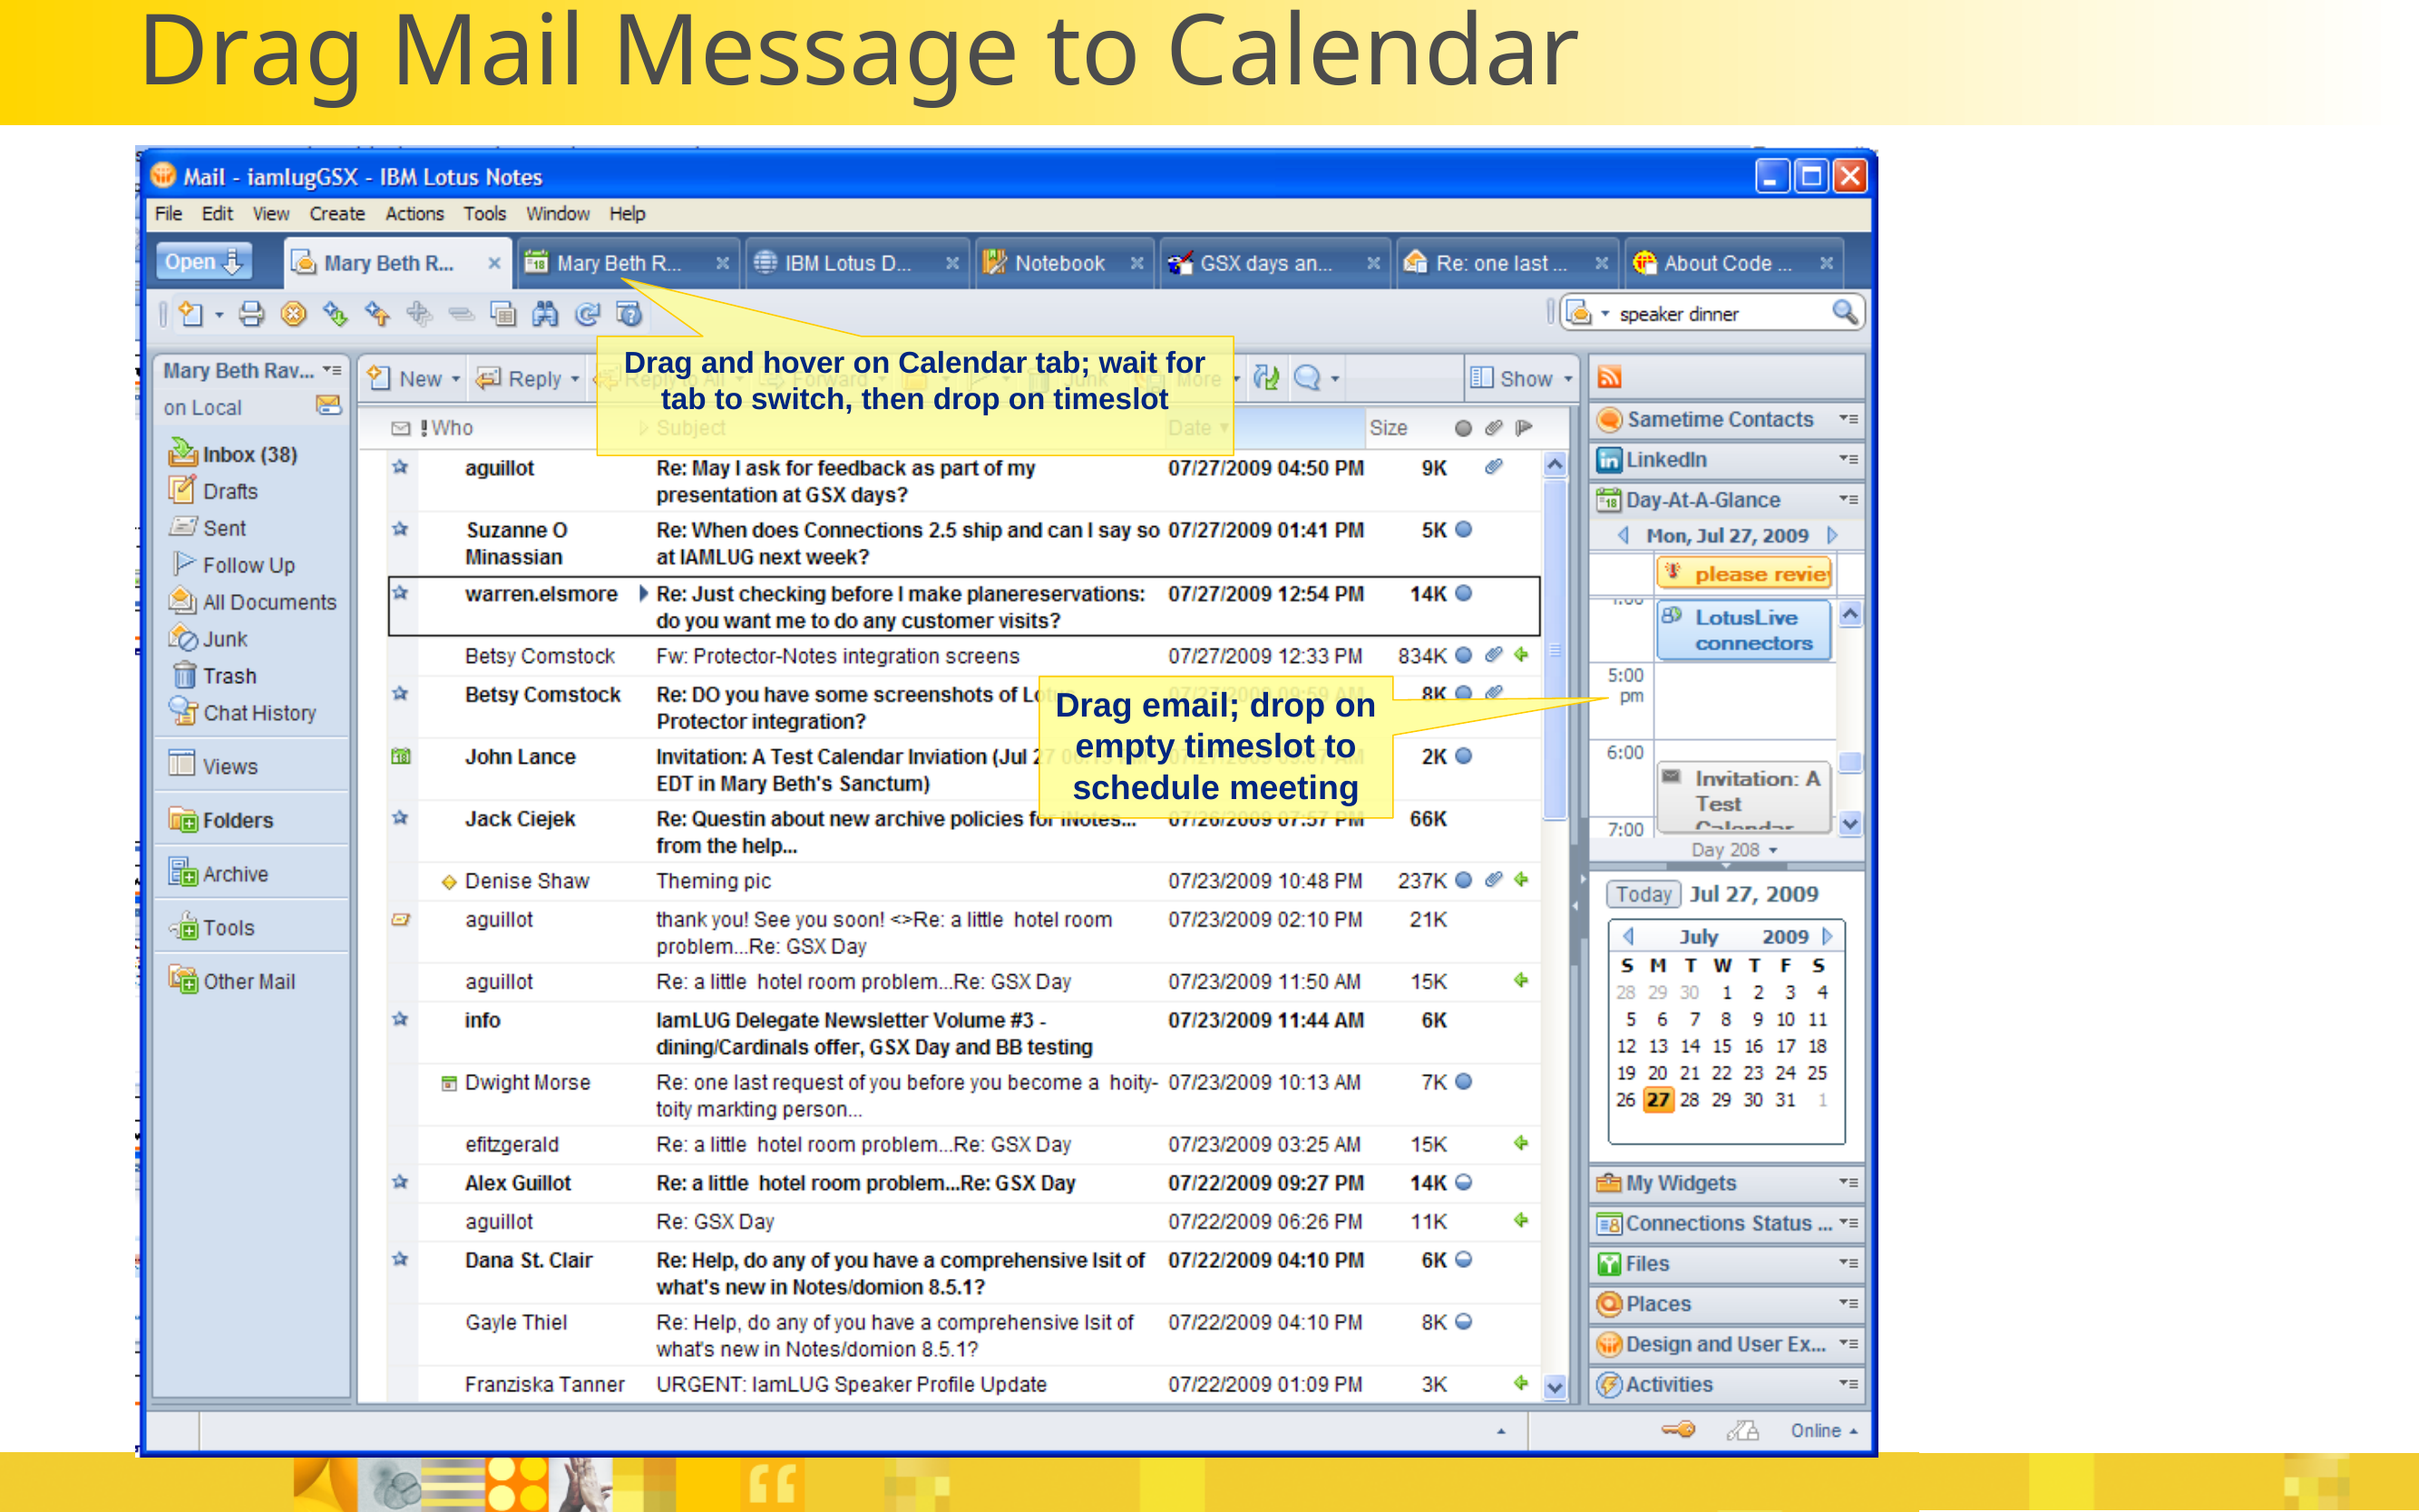

# Drag Mail Message to Calendar
Drag and hover on Calendar tab; wait for tab to switch, then drop on timeslot
Drag email; drop on empty timeslot to schedule meeting